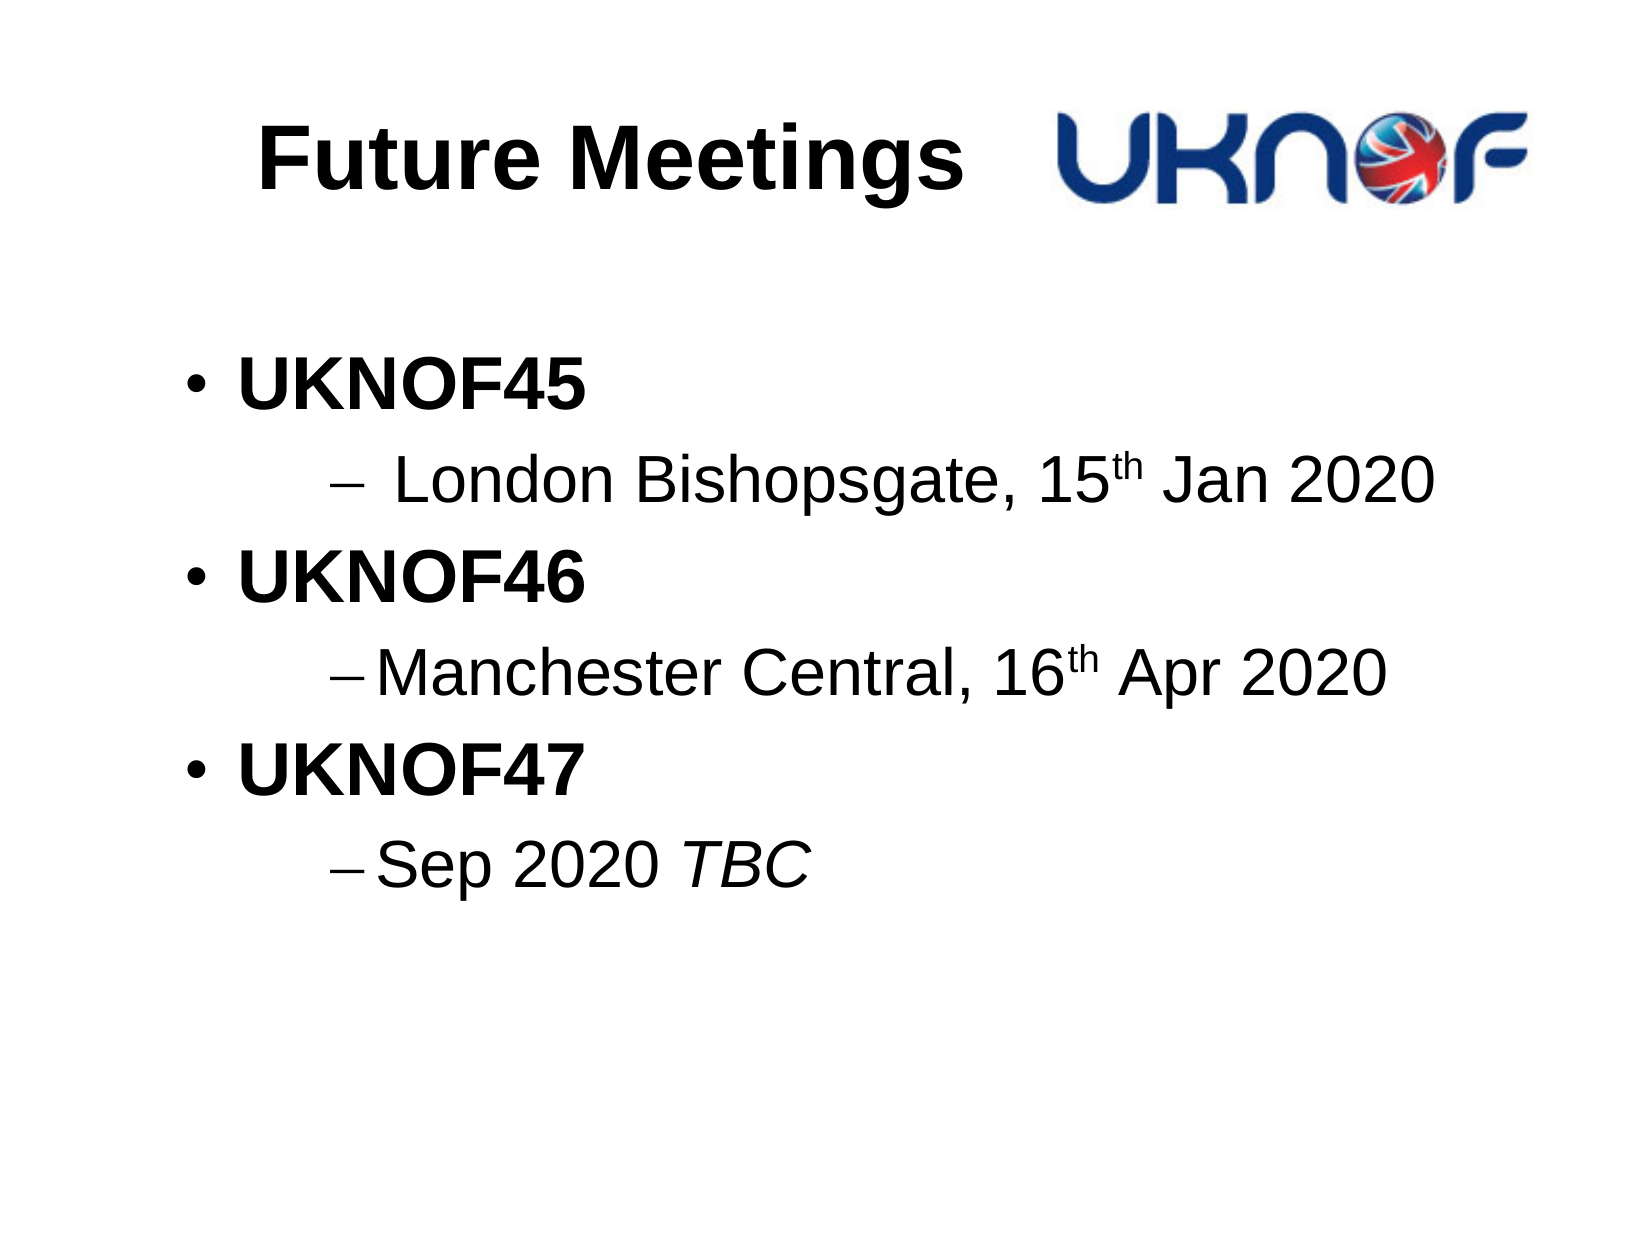

# Future Meetings
UKNOF45
 London Bishopsgate, 15th Jan 2020
UKNOF46
Manchester Central, 16th Apr 2020
UKNOF47
Sep 2020 TBC